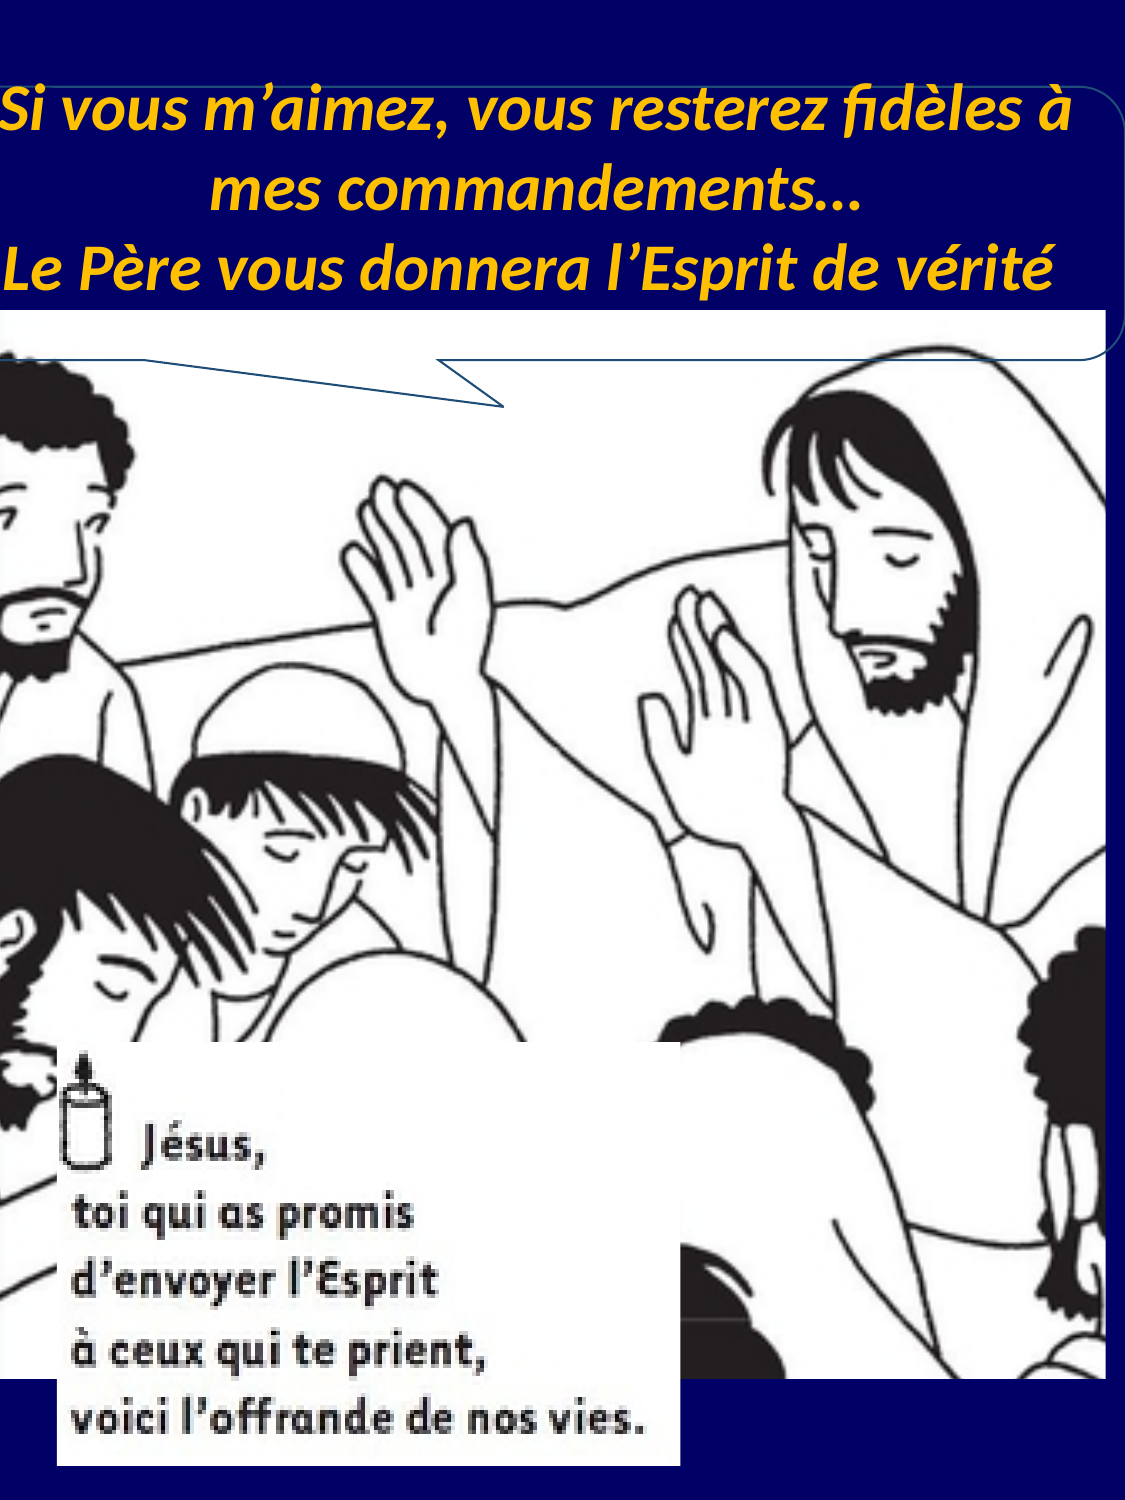

Si vous m’aimez, vous resterez fidèles à mes commandements…
Le Père vous donnera l’Esprit de vérité